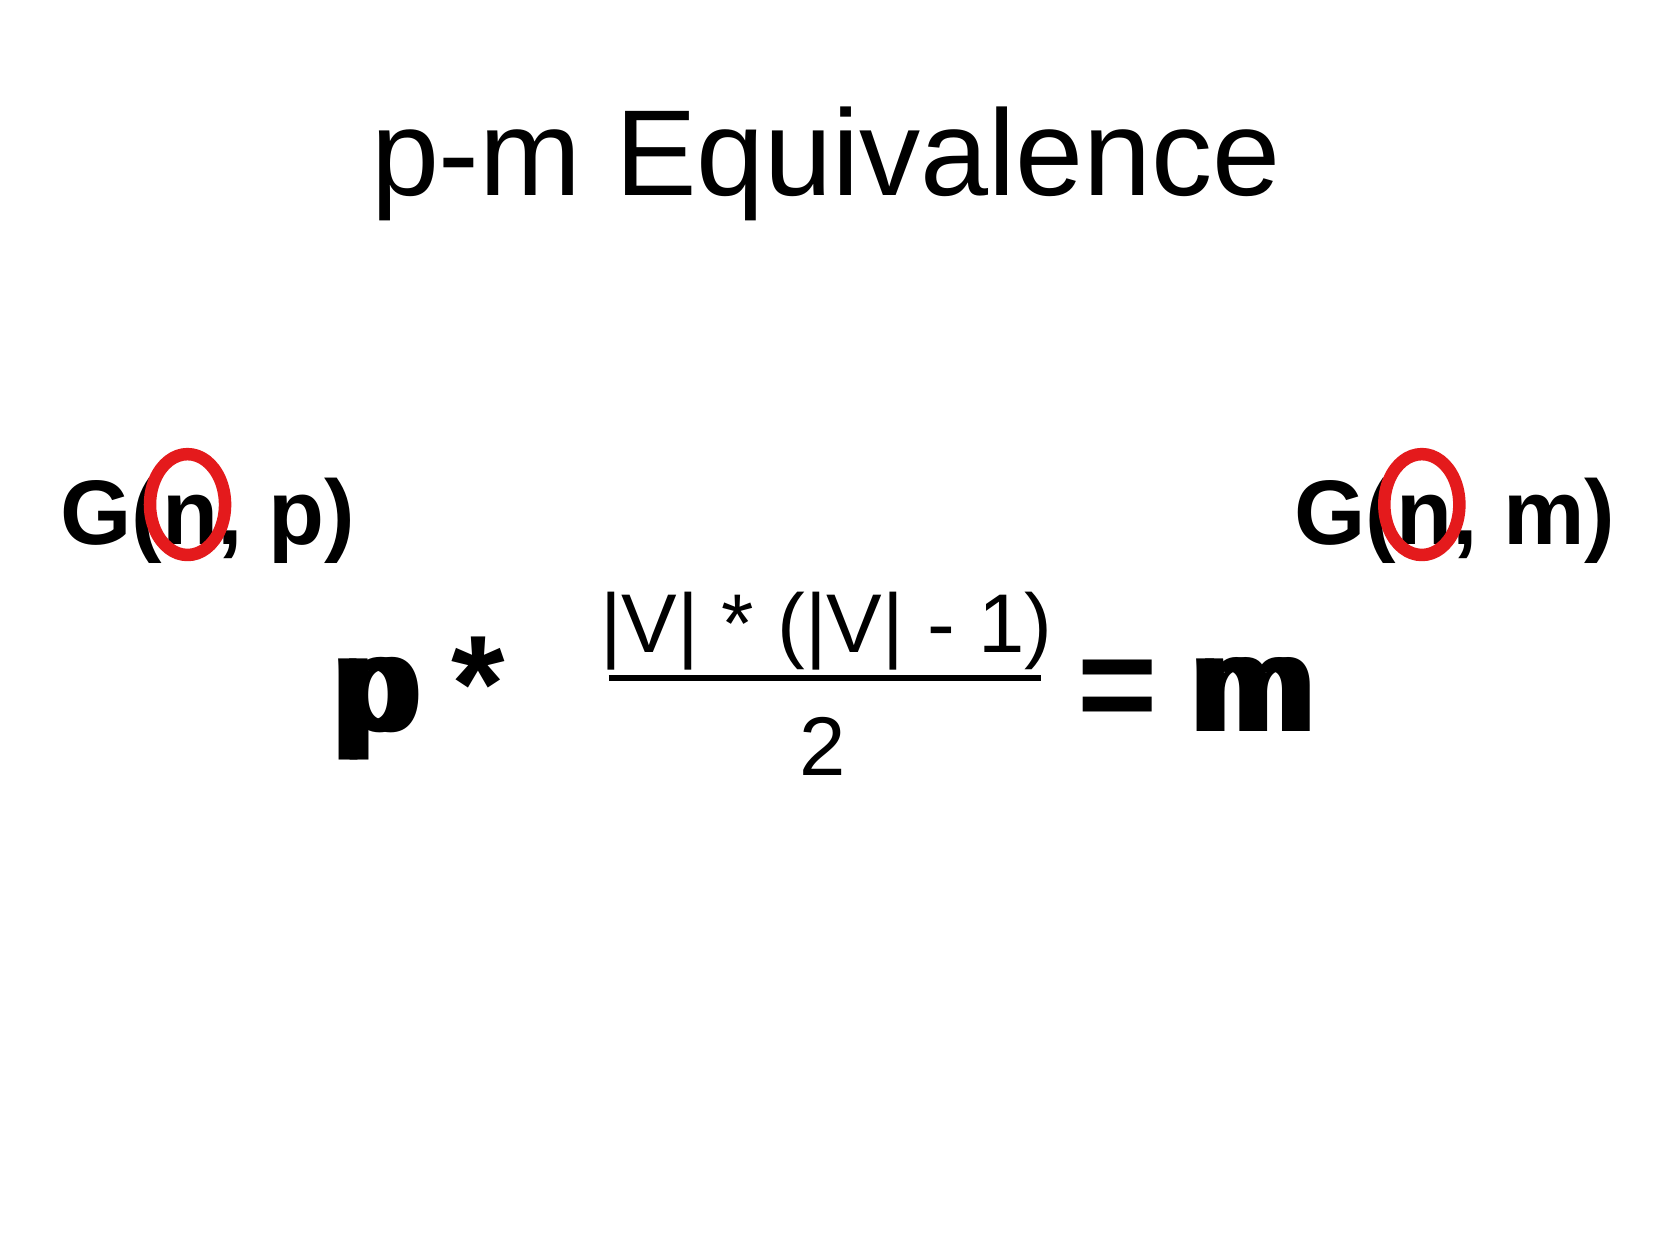

# p-m Equivalence
G(n, p)
G(n, m)
|V| * (|V| - 1)
2
p * = m
p m